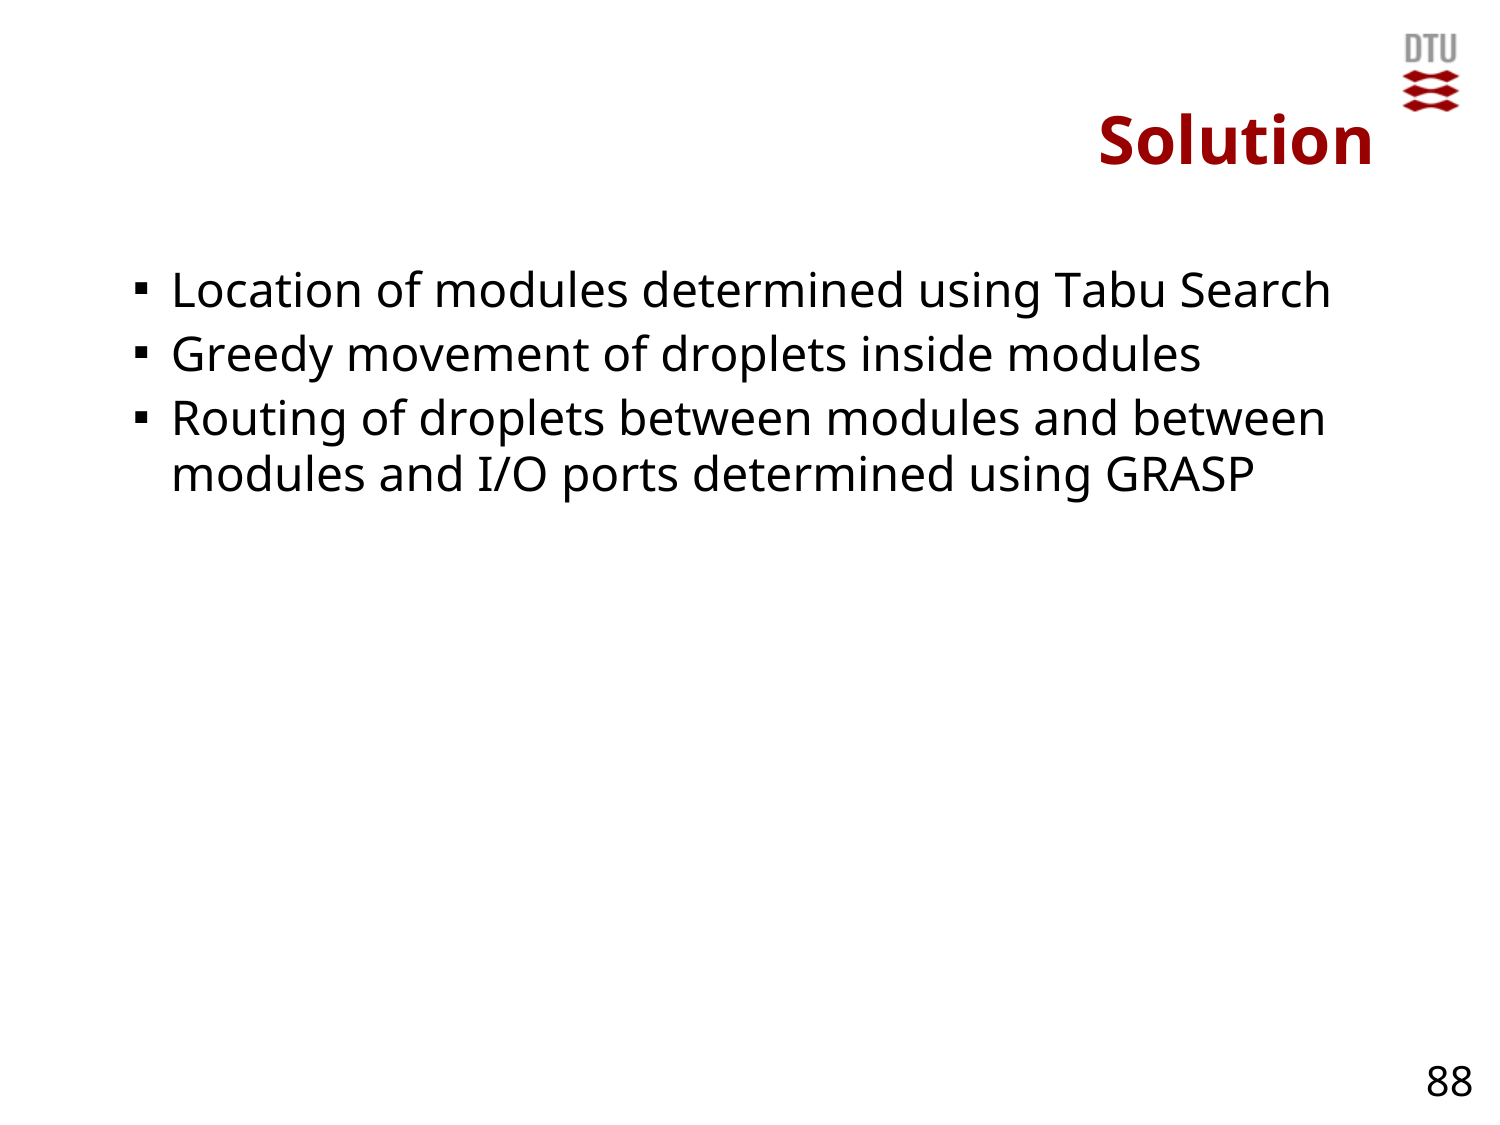

# Solution
Location of modules determined using Tabu Search
Greedy movement of droplets inside modules
Routing of droplets between modules and between modules and I/O ports determined using GRASP